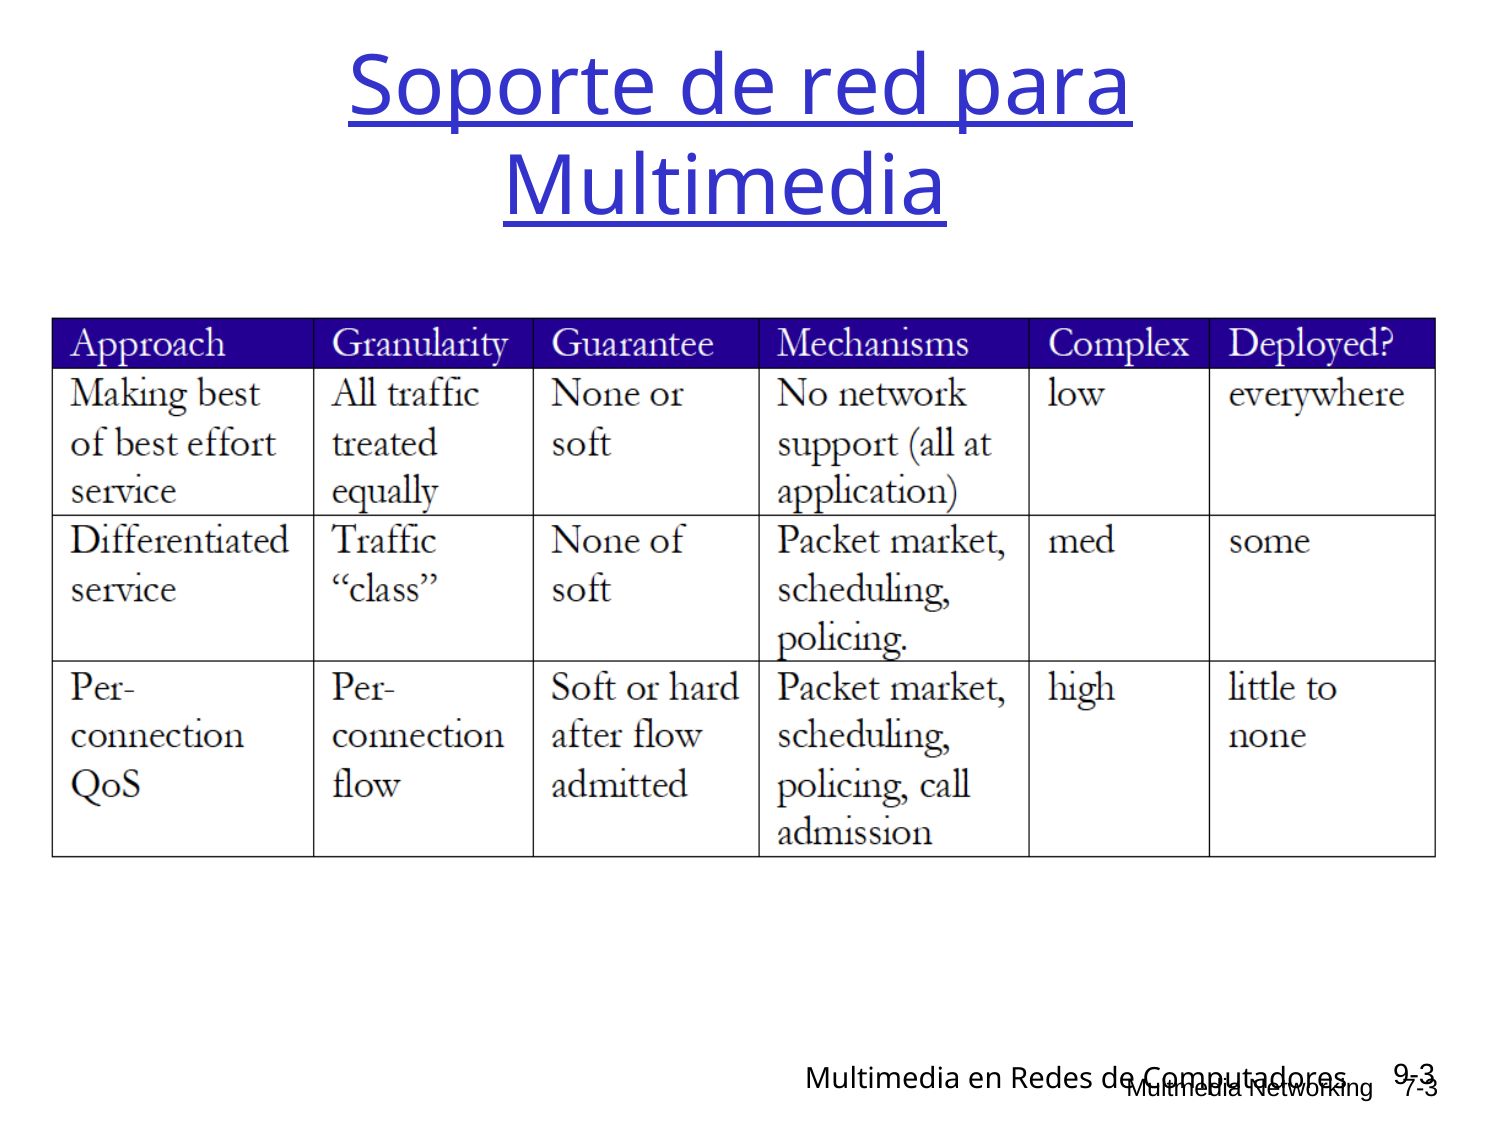

# Soporte de red para Multimedia
3
Multmedia Networking